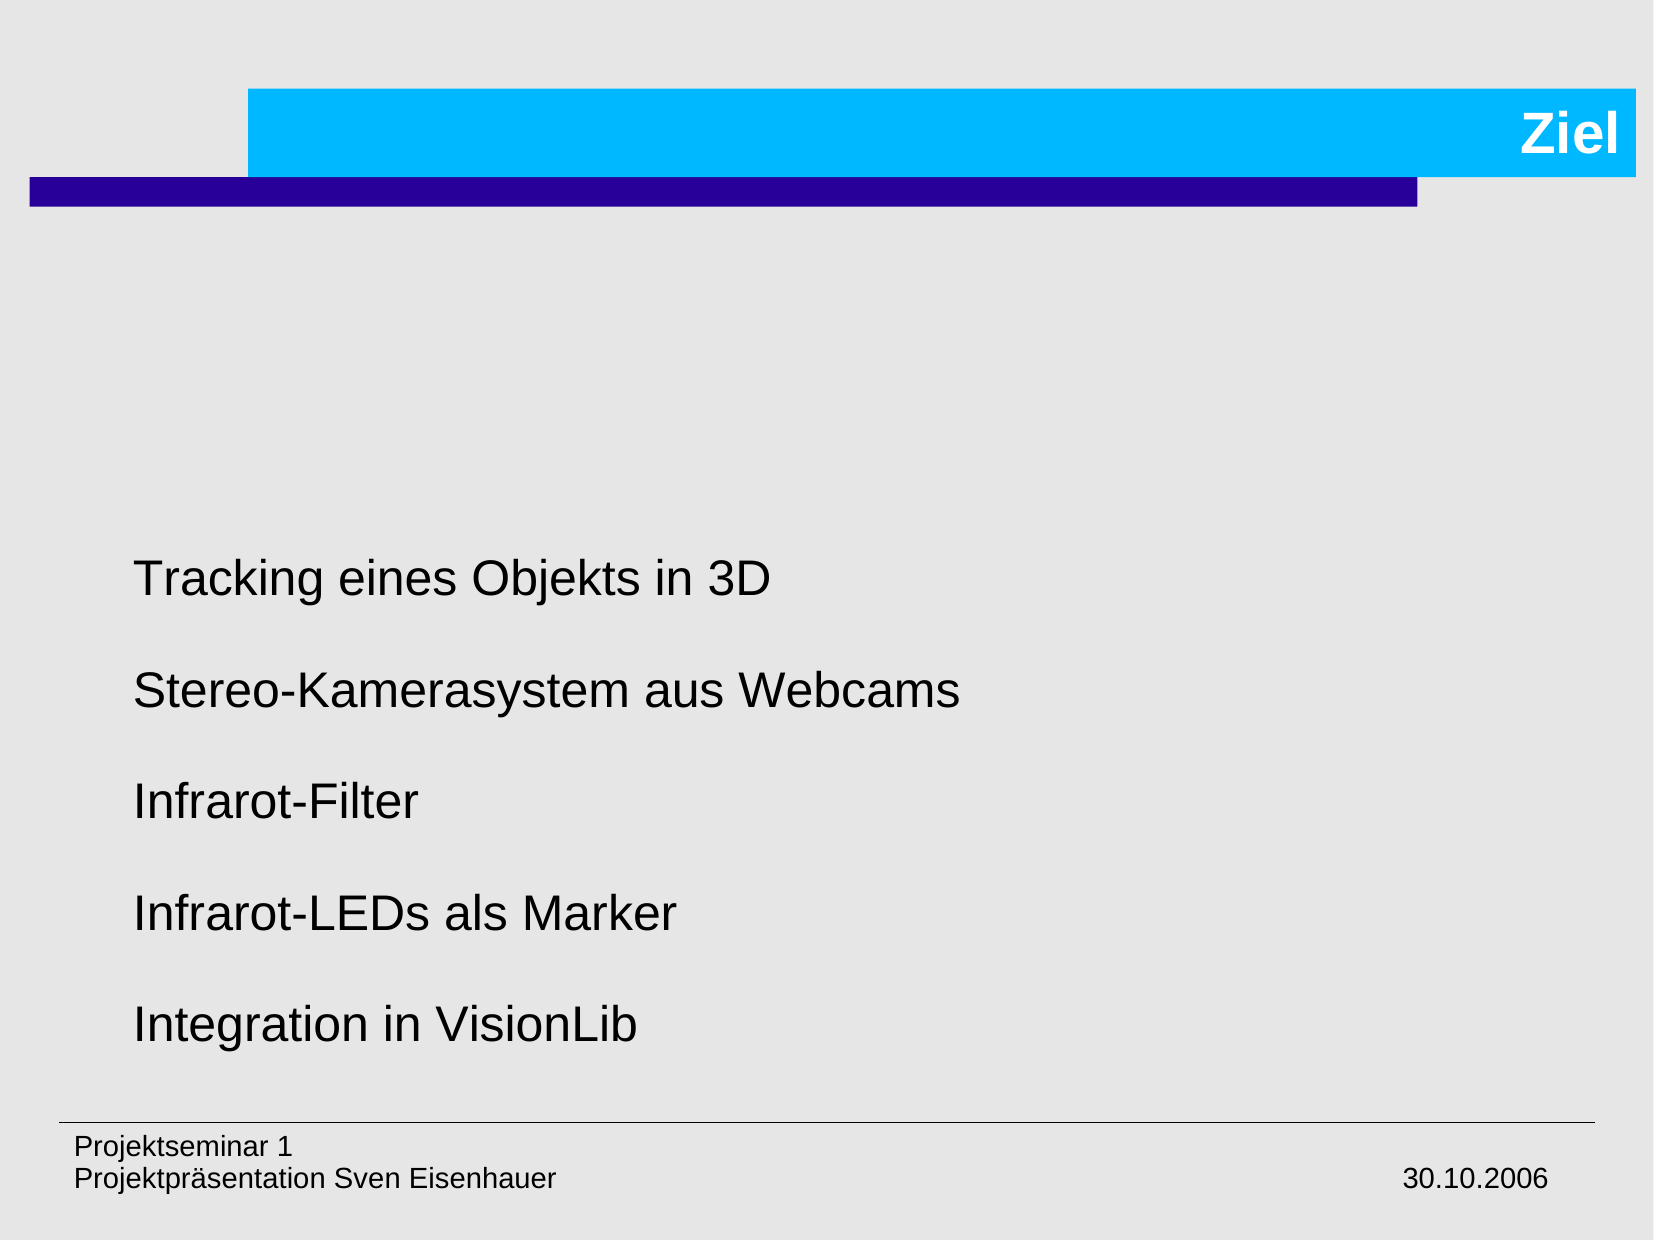

Ziel
Tracking eines Objekts in 3D
Stereo-Kamerasystem aus Webcams
Infrarot-Filter
Infrarot-LEDs als Marker
Integration in VisionLib
Projektseminar 1
Projektpräsentation Sven Eisenhauer 												30.10.2006